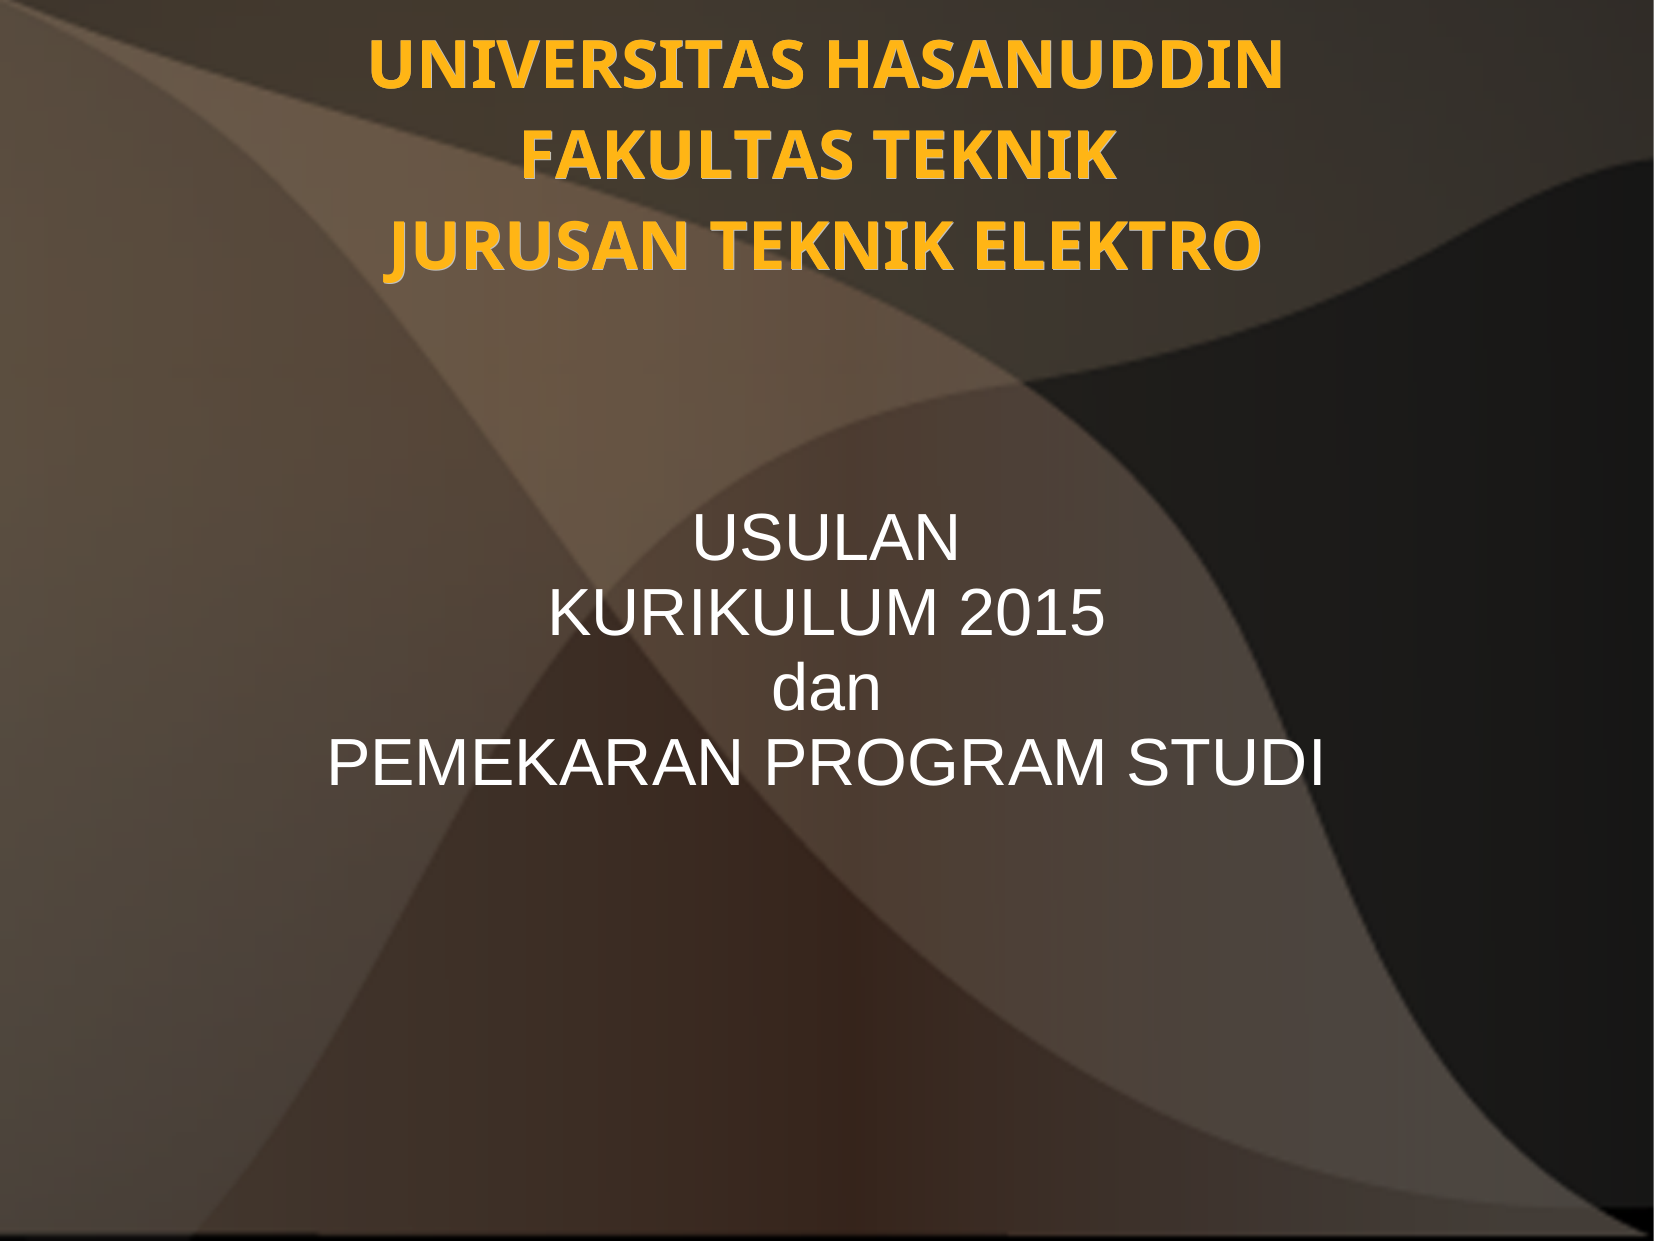

# UNIVERSITAS HASANUDDIN FAKULTAS TEKNIK JURUSAN TEKNIK ELEKTRO
USULAN
KURIKULUM 2015
dan
PEMEKARAN PROGRAM STUDI